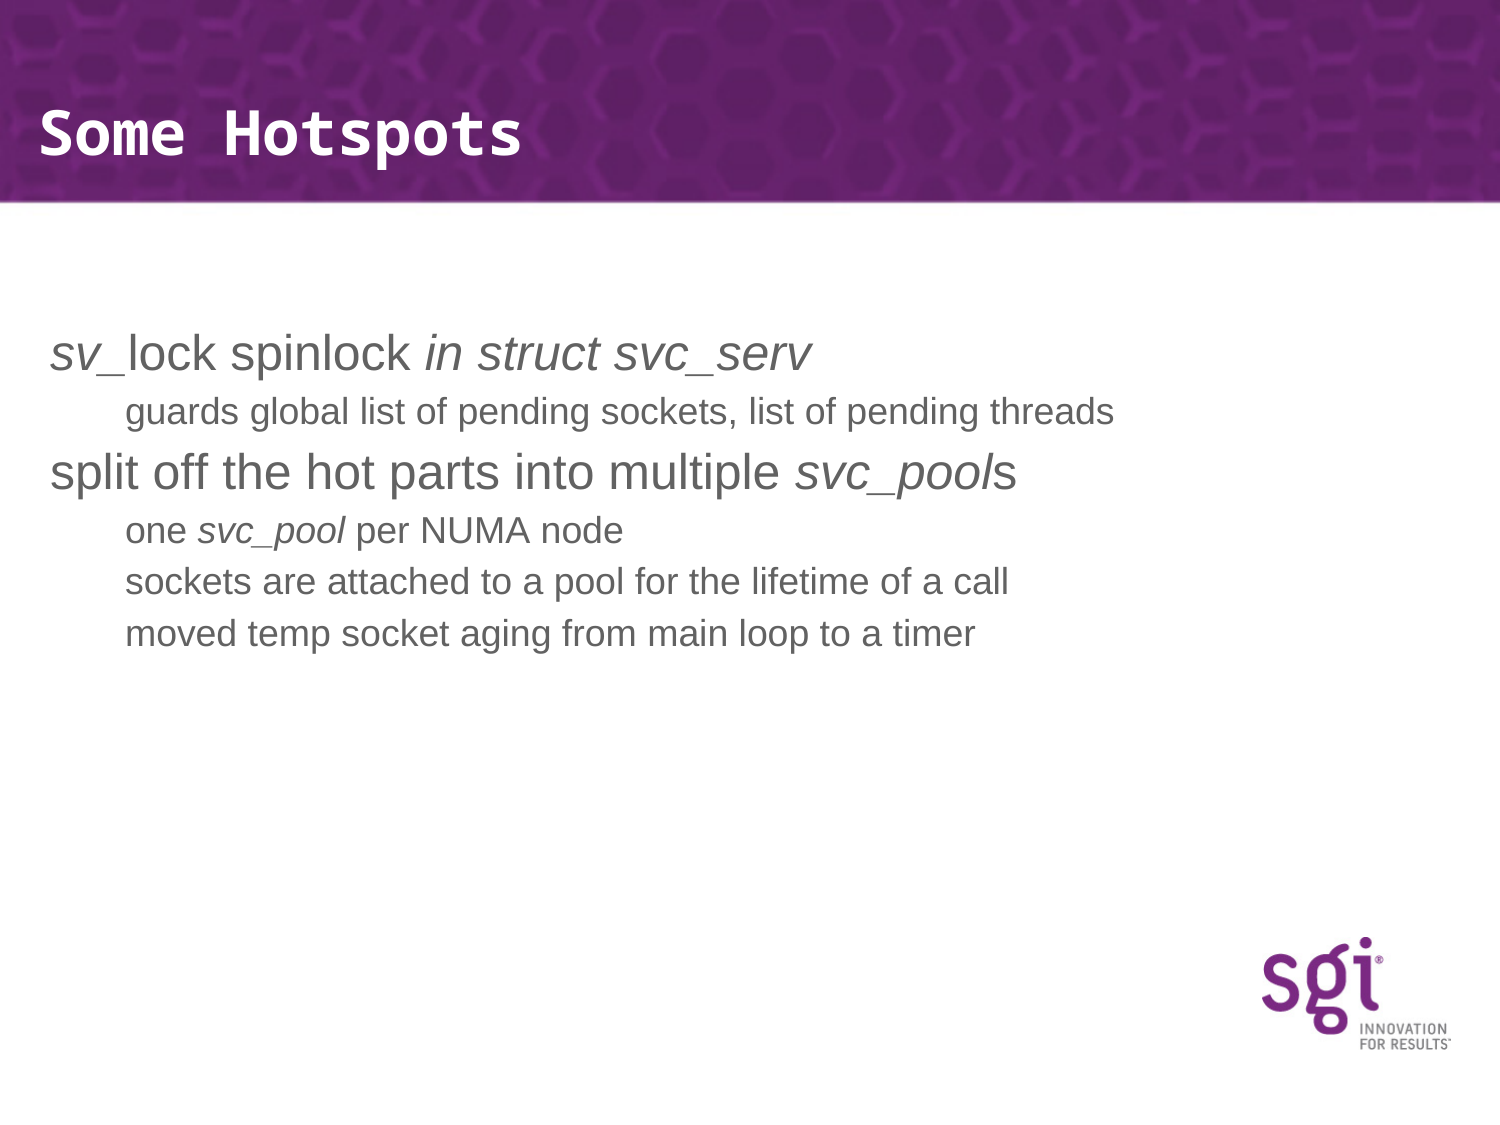

# Some Hotspots
sv_lock spinlock in struct svc_serv
guards global list of pending sockets, list of pending threads
split off the hot parts into multiple svc_pools
one svc_pool per NUMA node
sockets are attached to a pool for the lifetime of a call
moved temp socket aging from main loop to a timer